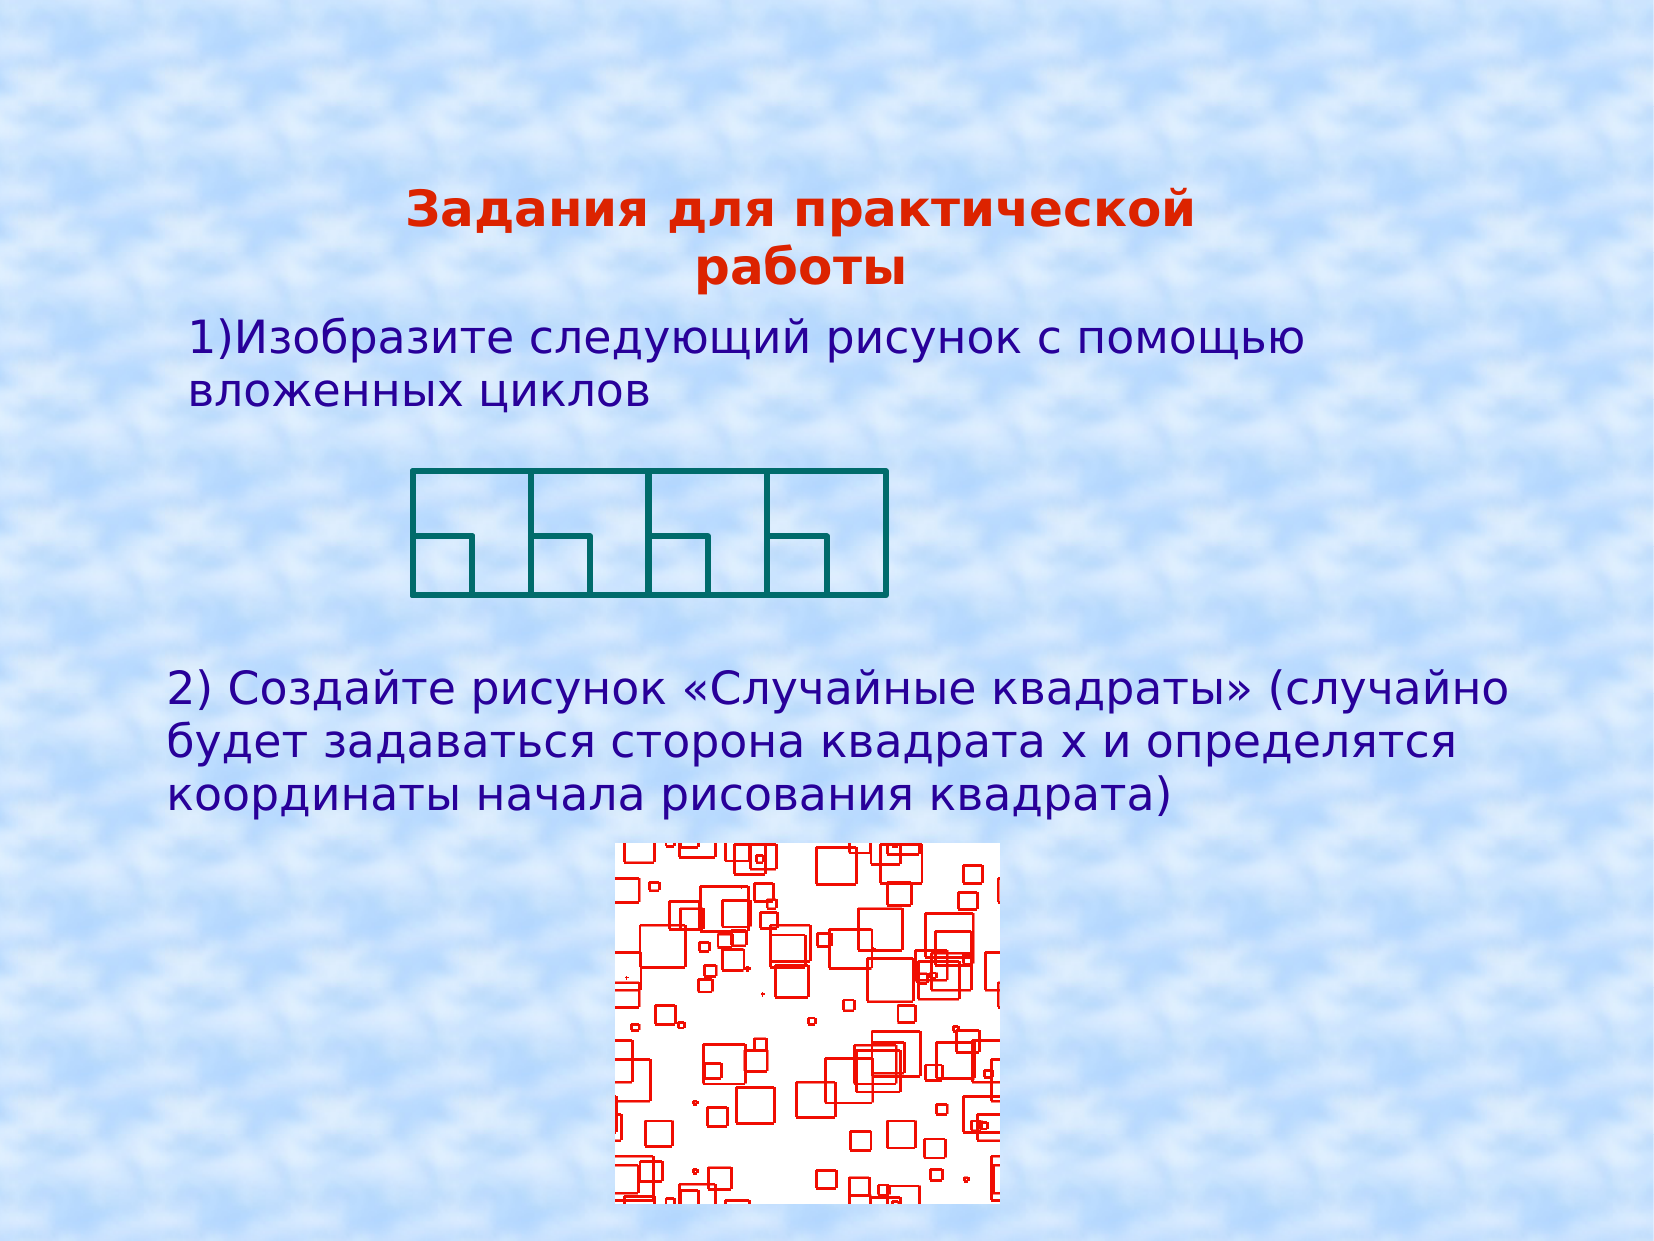

Задания для практической работы
1)Изобразите следующий рисунок с помощью вложенных циклов
2) Создайте рисунок «Случайные квадраты» (случайно будет задаваться сторона квадрата х и определятся координаты начала рисования квадрата)